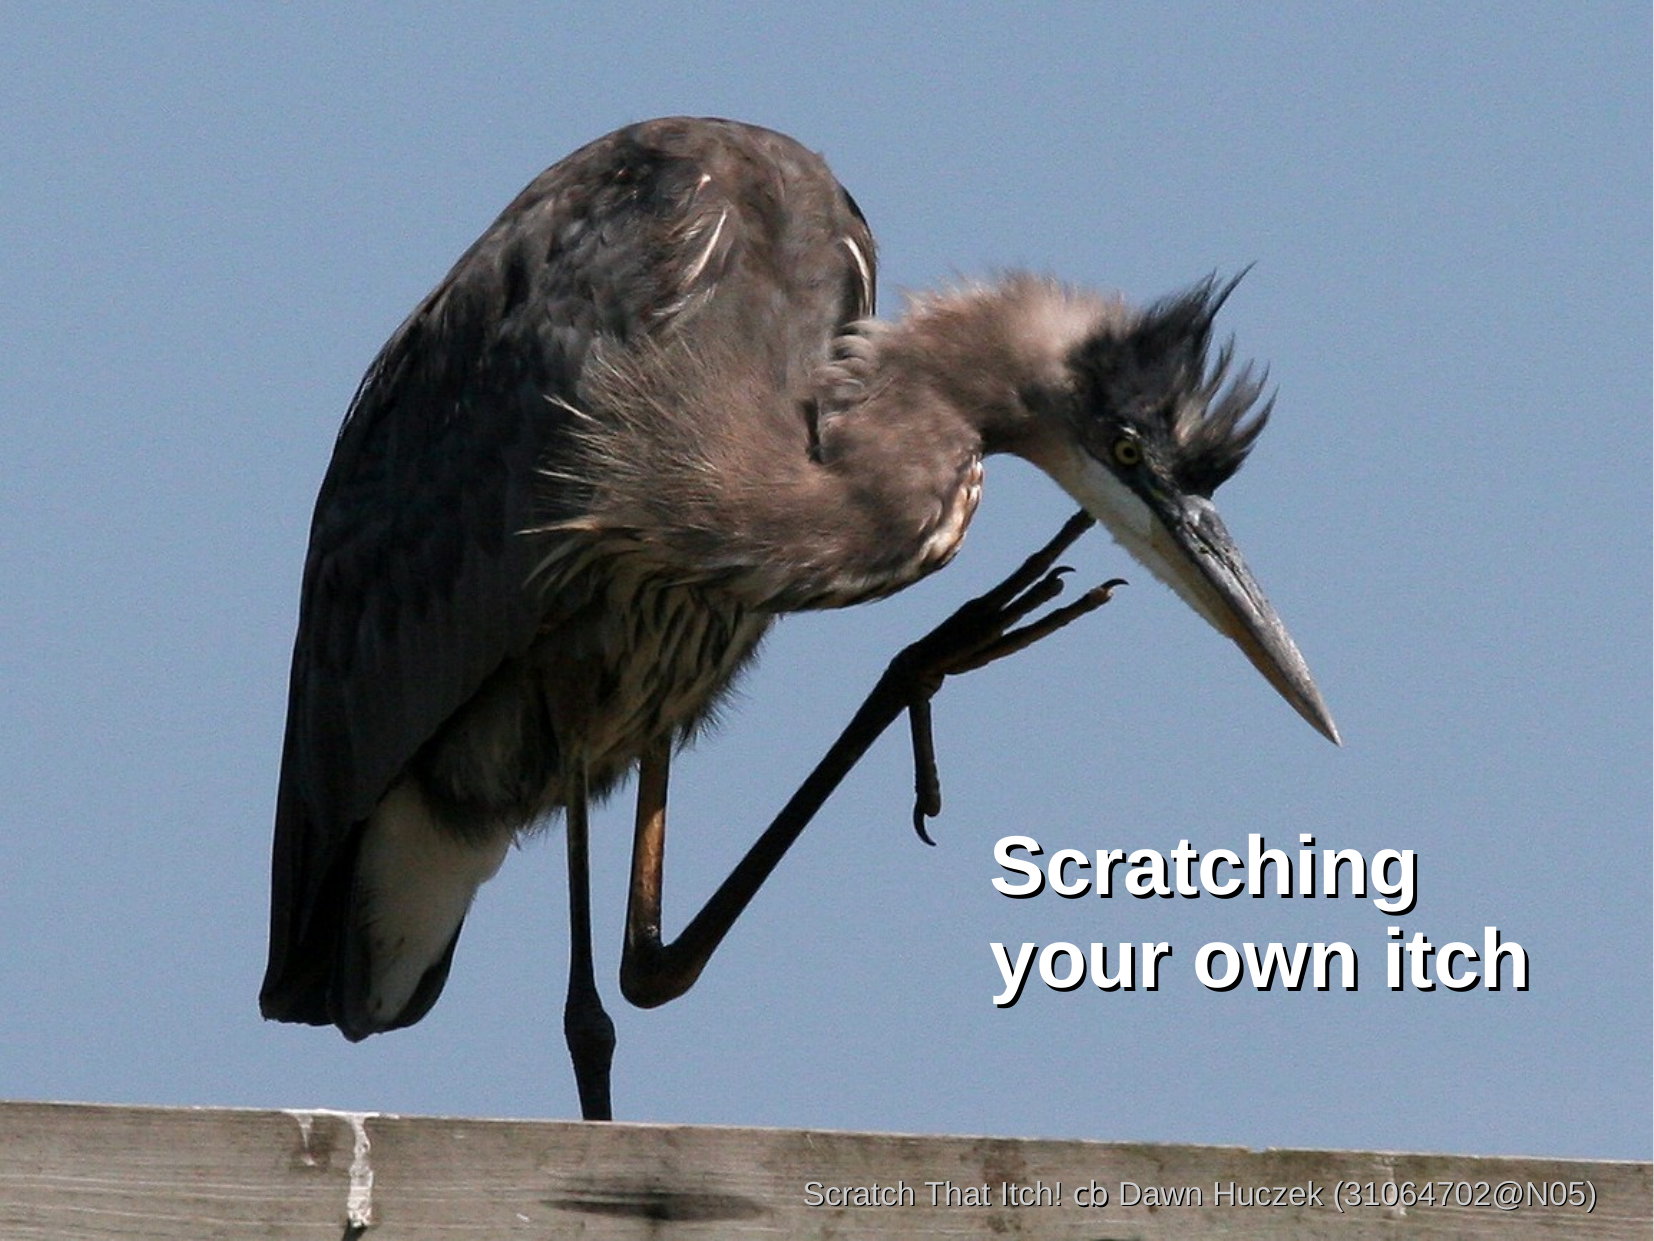

Scratching
your own itch
Scratch That Itch! cb Dawn Huczek (31064702@N05)